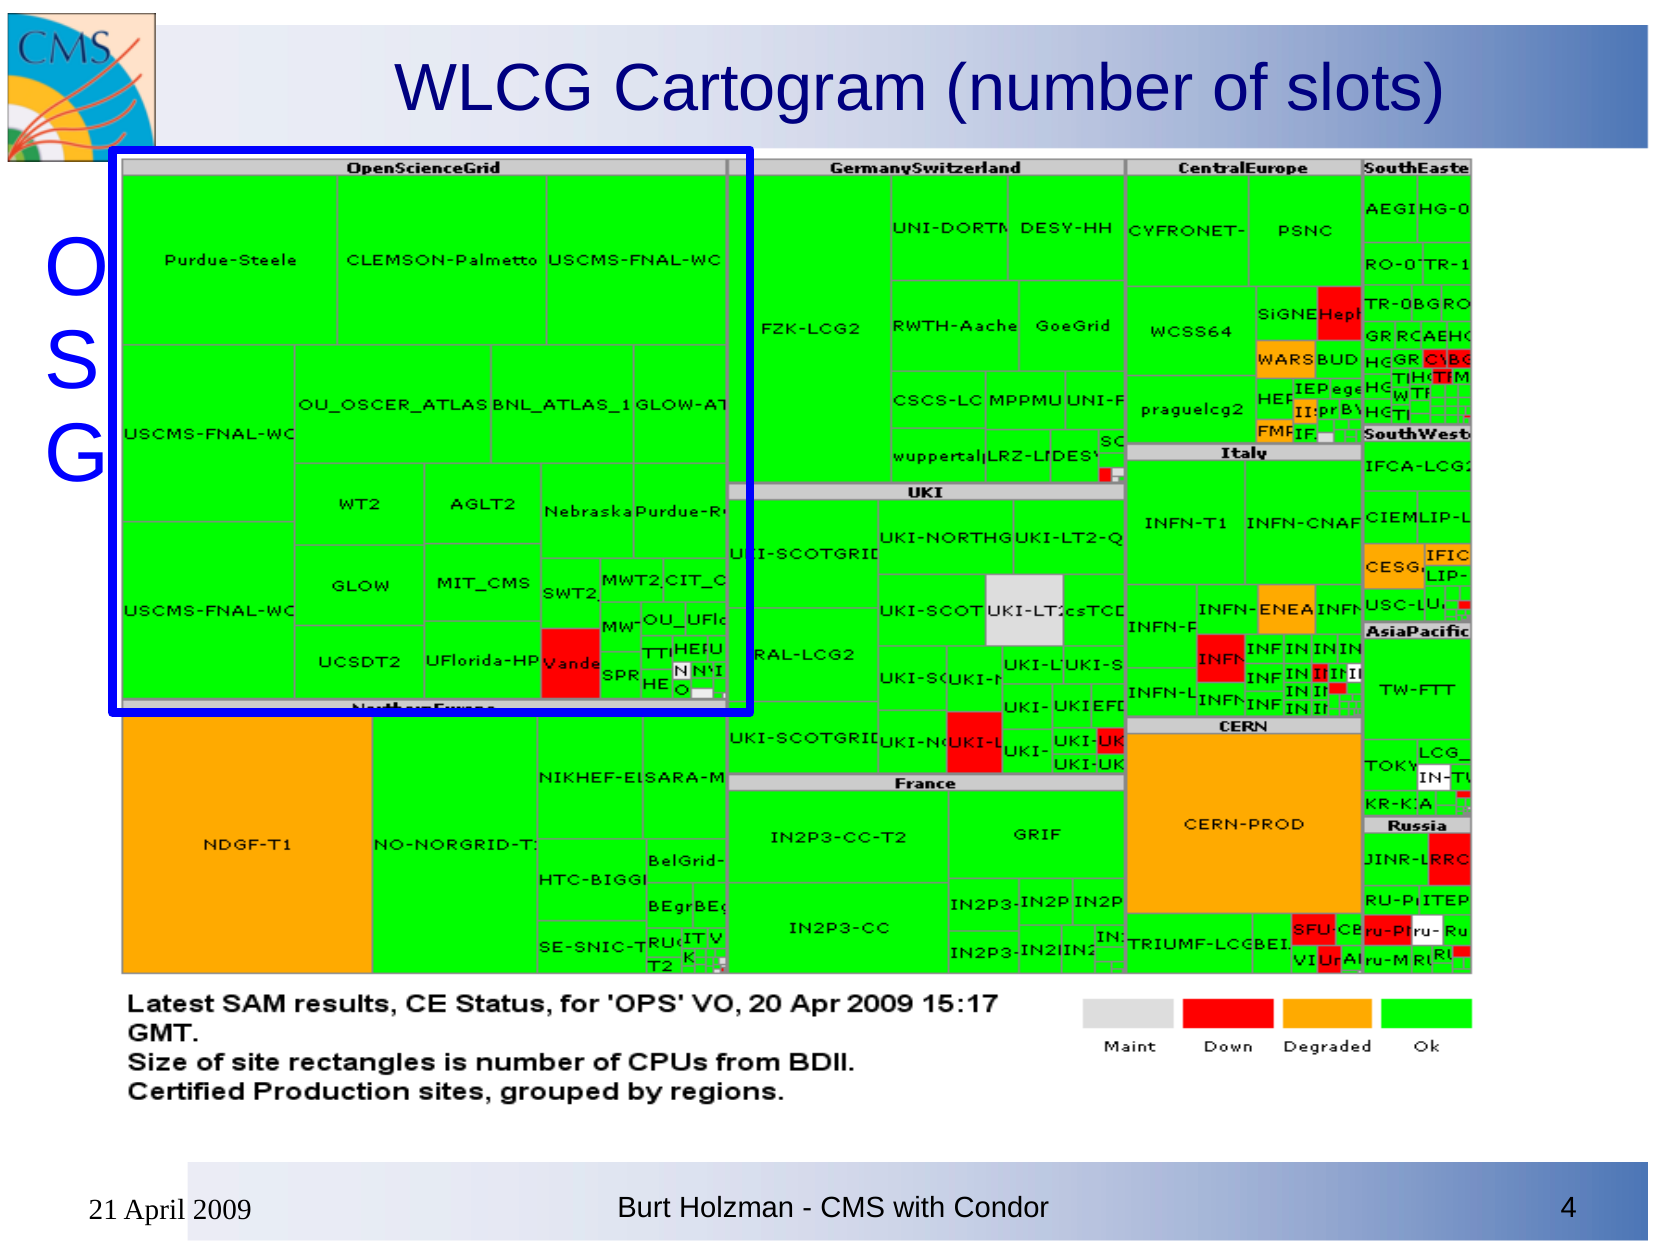

# WLCG Cartogram (number of slots)
O
S
G
Burt Holzman - CMS with Condor
4
21 April 2009